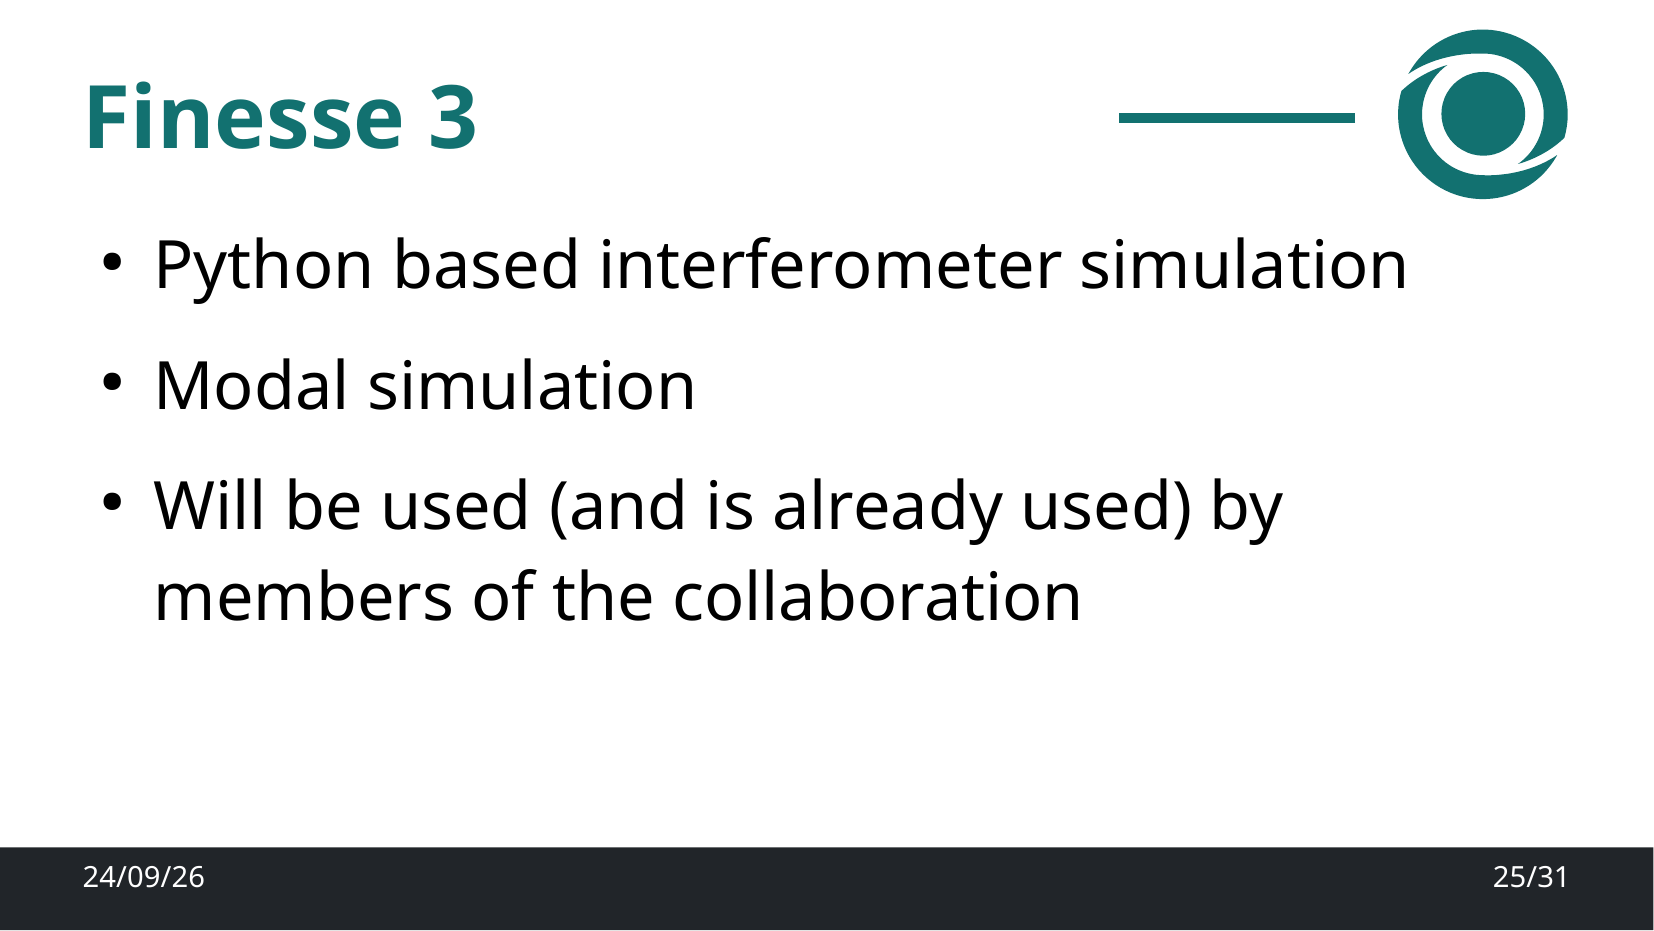

# Finesse 3
Python based interferometer simulation
Modal simulation
Will be used (and is already used) by members of the collaboration
25